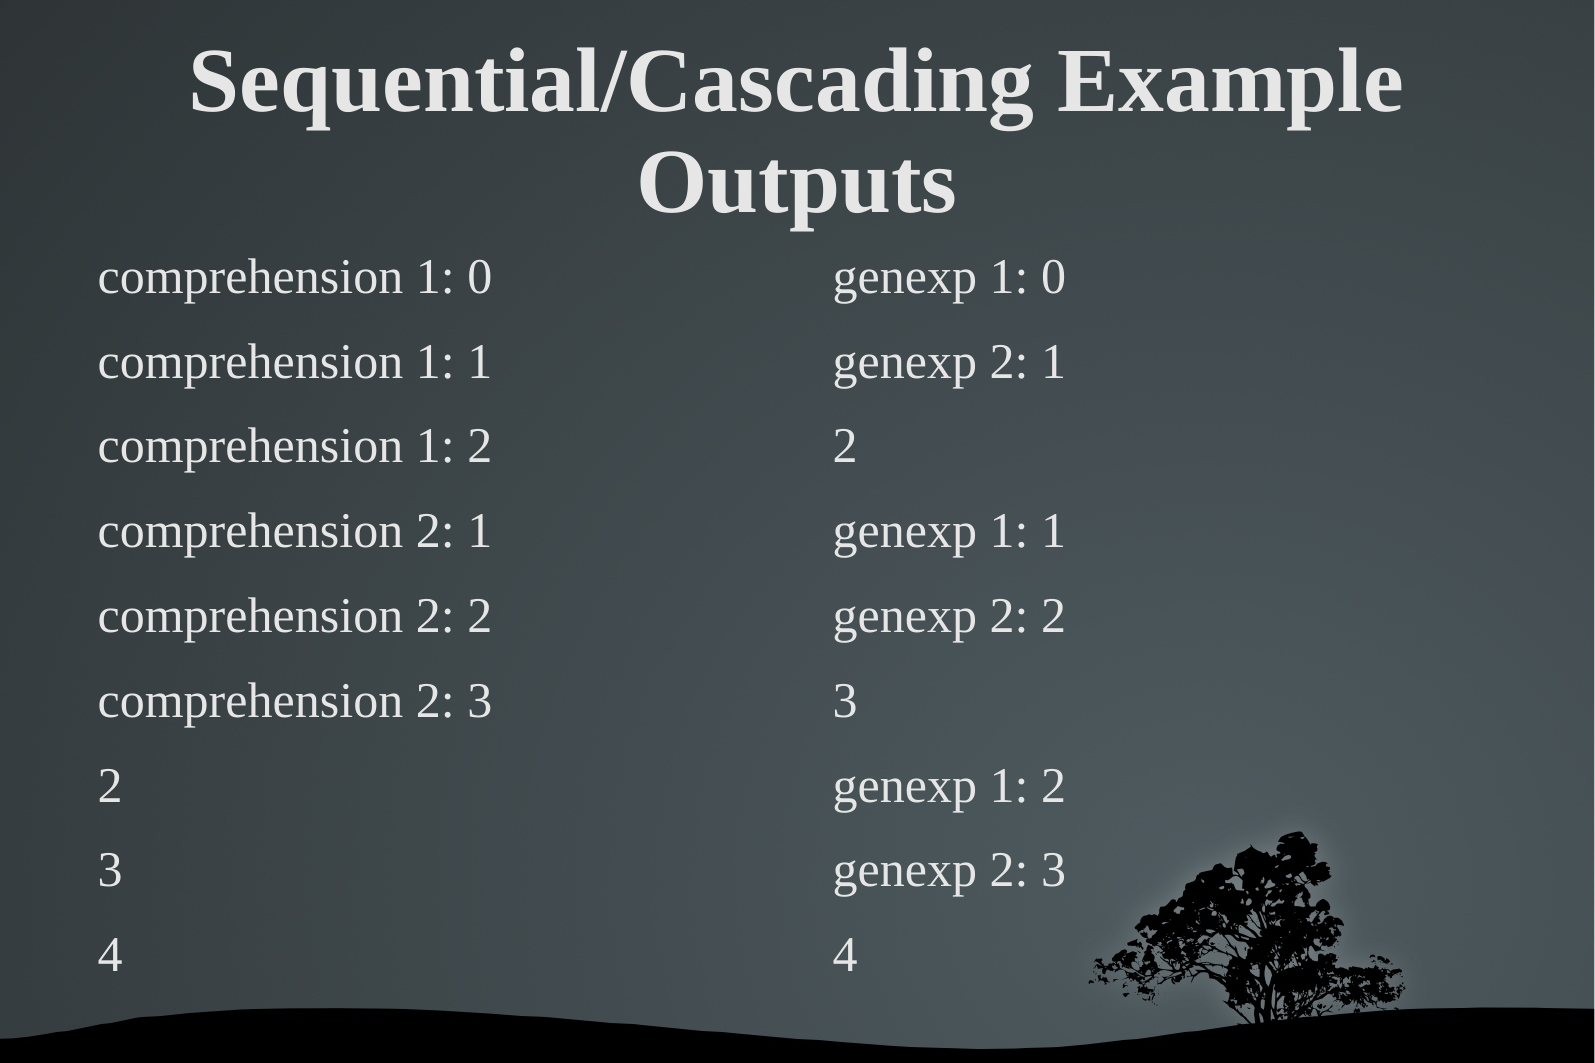

# Sequential/Cascading Example Outputs
comprehension 1: 0
comprehension 1: 1
comprehension 1: 2
comprehension 2: 1
comprehension 2: 2
comprehension 2: 3
2
3
4
genexp 1: 0
genexp 2: 1
2
genexp 1: 1
genexp 2: 2
3
genexp 1: 2
genexp 2: 3
4